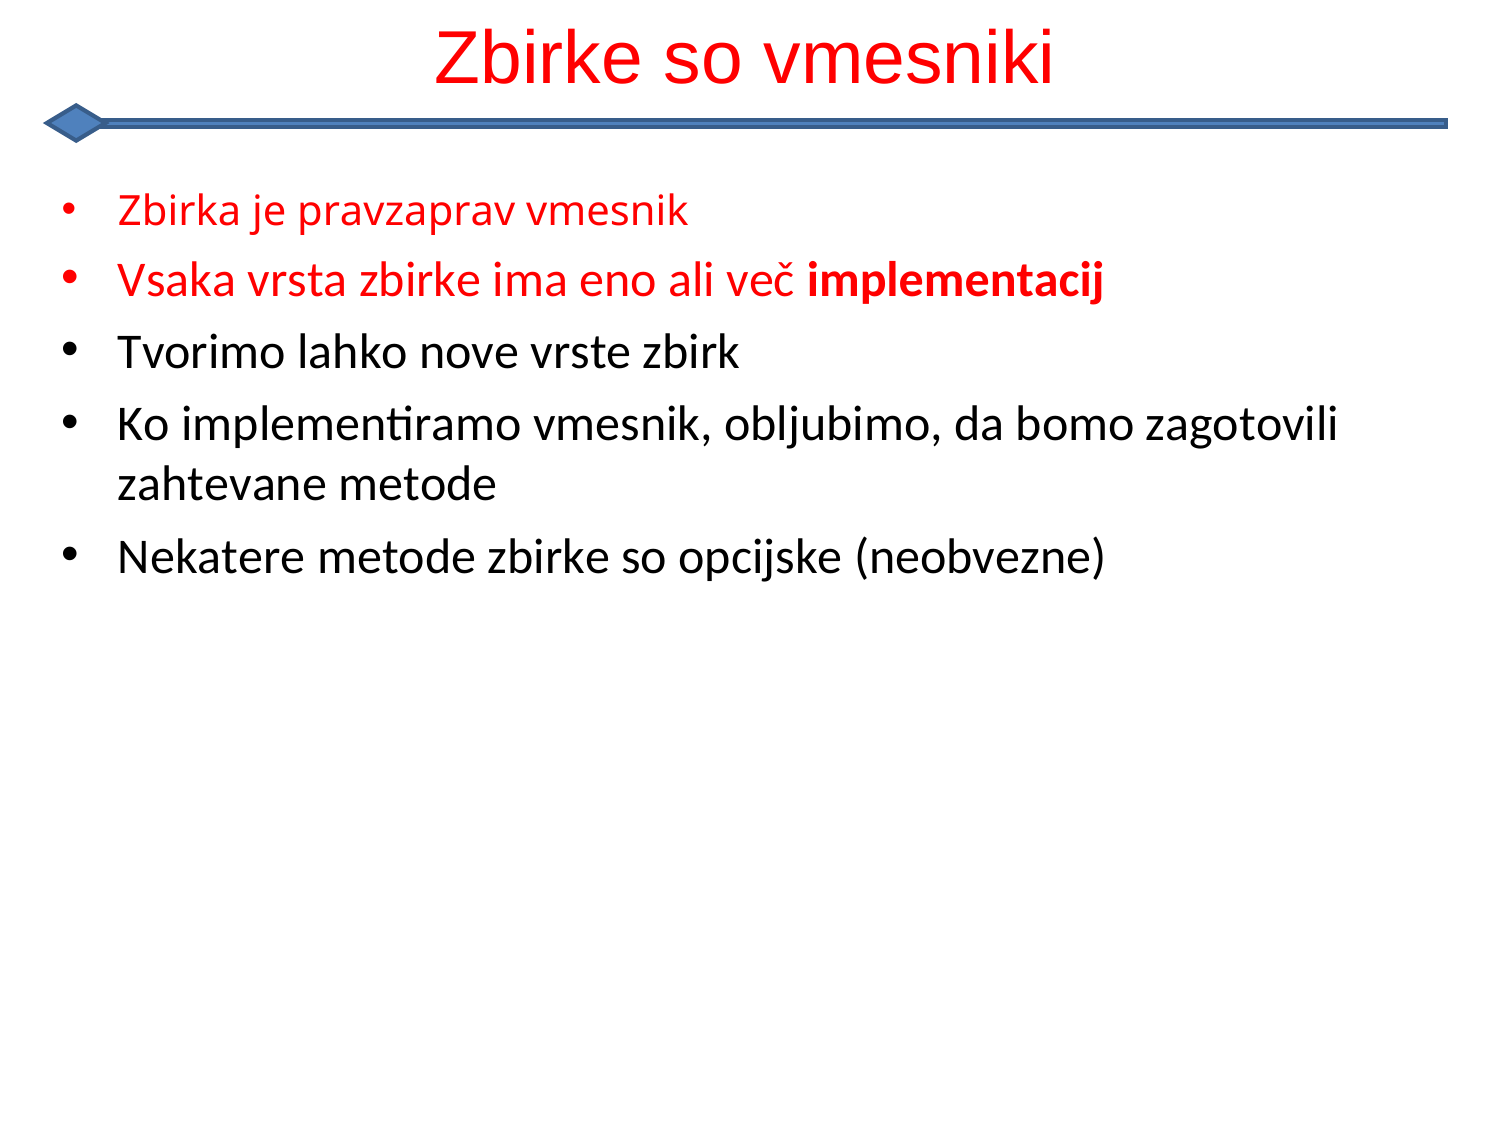

# Zbirke so vmesniki
Zbirka je pravzaprav vmesnik
Vsaka vrsta zbirke ima eno ali več implementacij
Tvorimo lahko nove vrste zbirk
Ko implementiramo vmesnik, obljubimo, da bomo zagotovili zahtevane metode
Nekatere metode zbirke so opcijske (neobvezne)